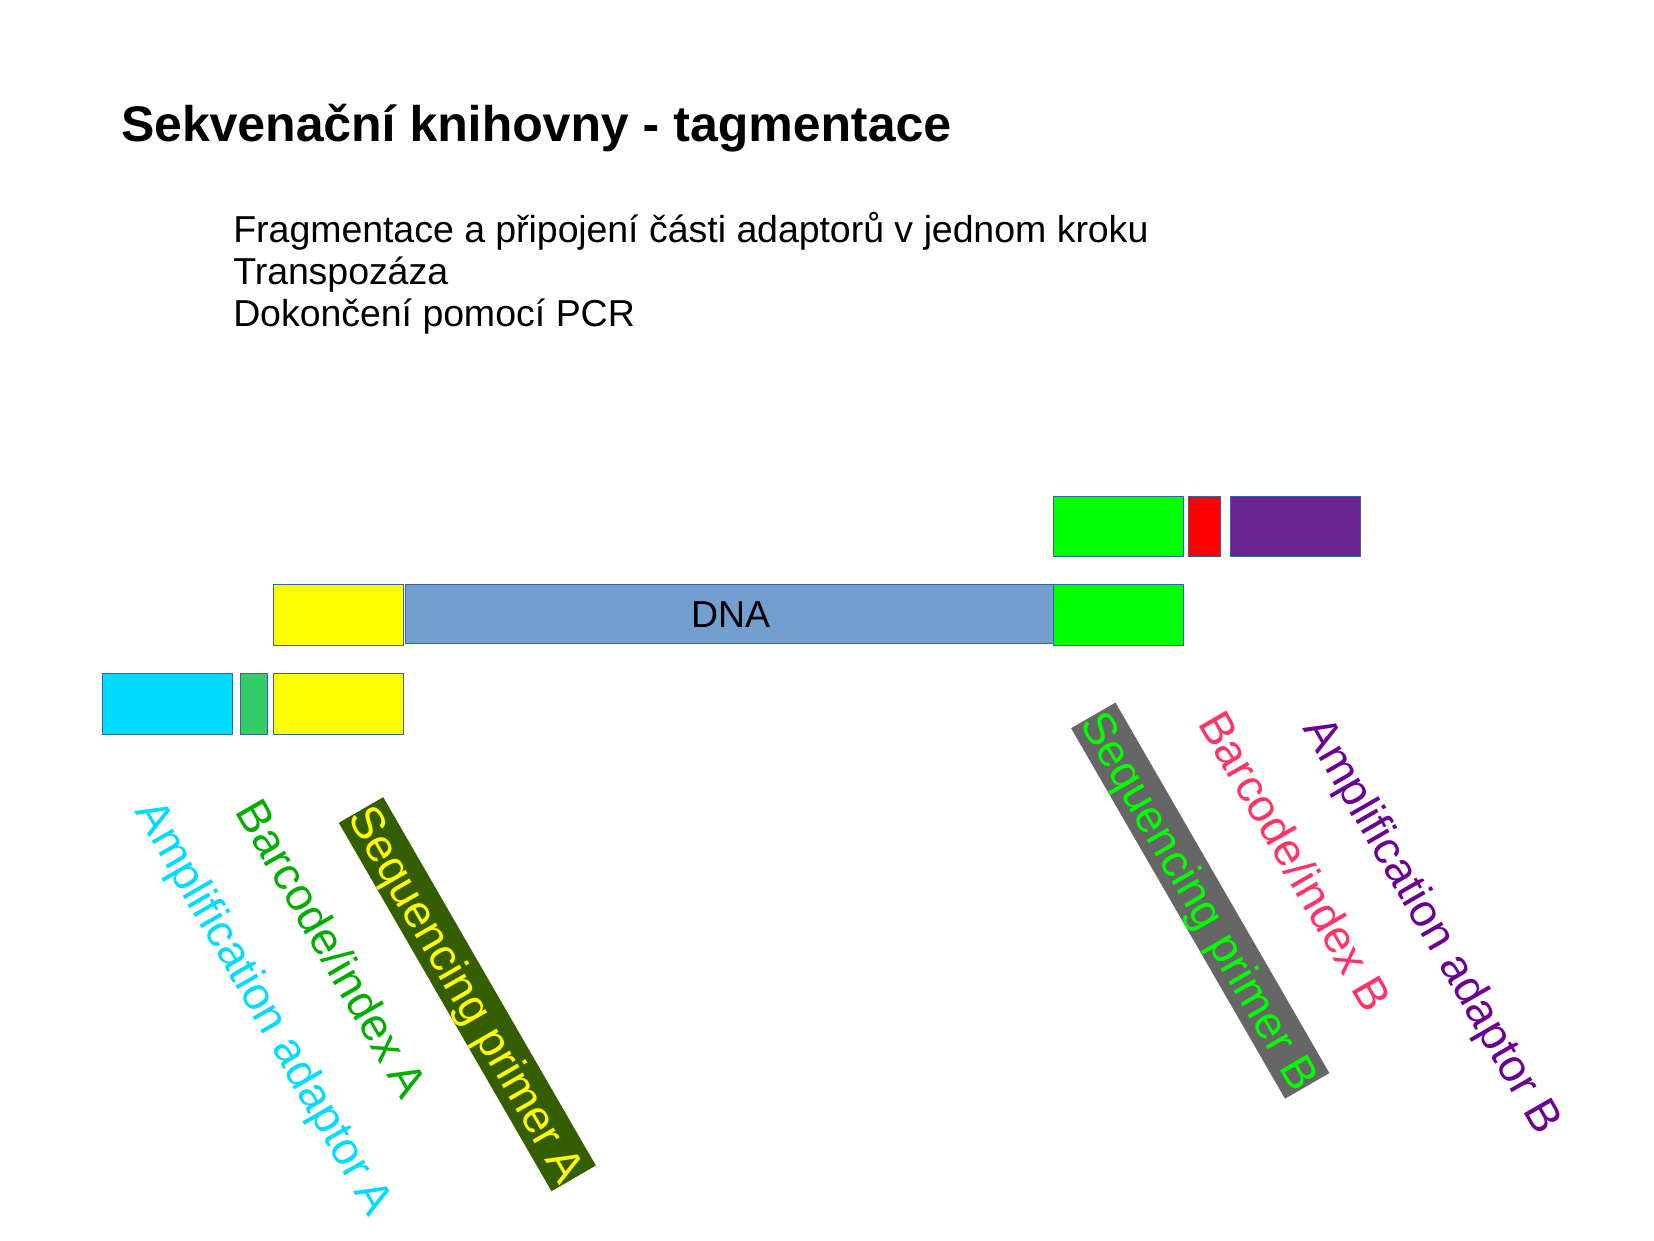

Sekvenační knihovny - tagmentace
Fragmentace a připojení části adaptorů v jednom kroku
Transpozáza
Dokončení pomocí PCR
DNA
Barcode/index B
Sequencing primer B
Amplification adaptor B
Barcode/index A
Sequencing primer A
Amplification adaptor A